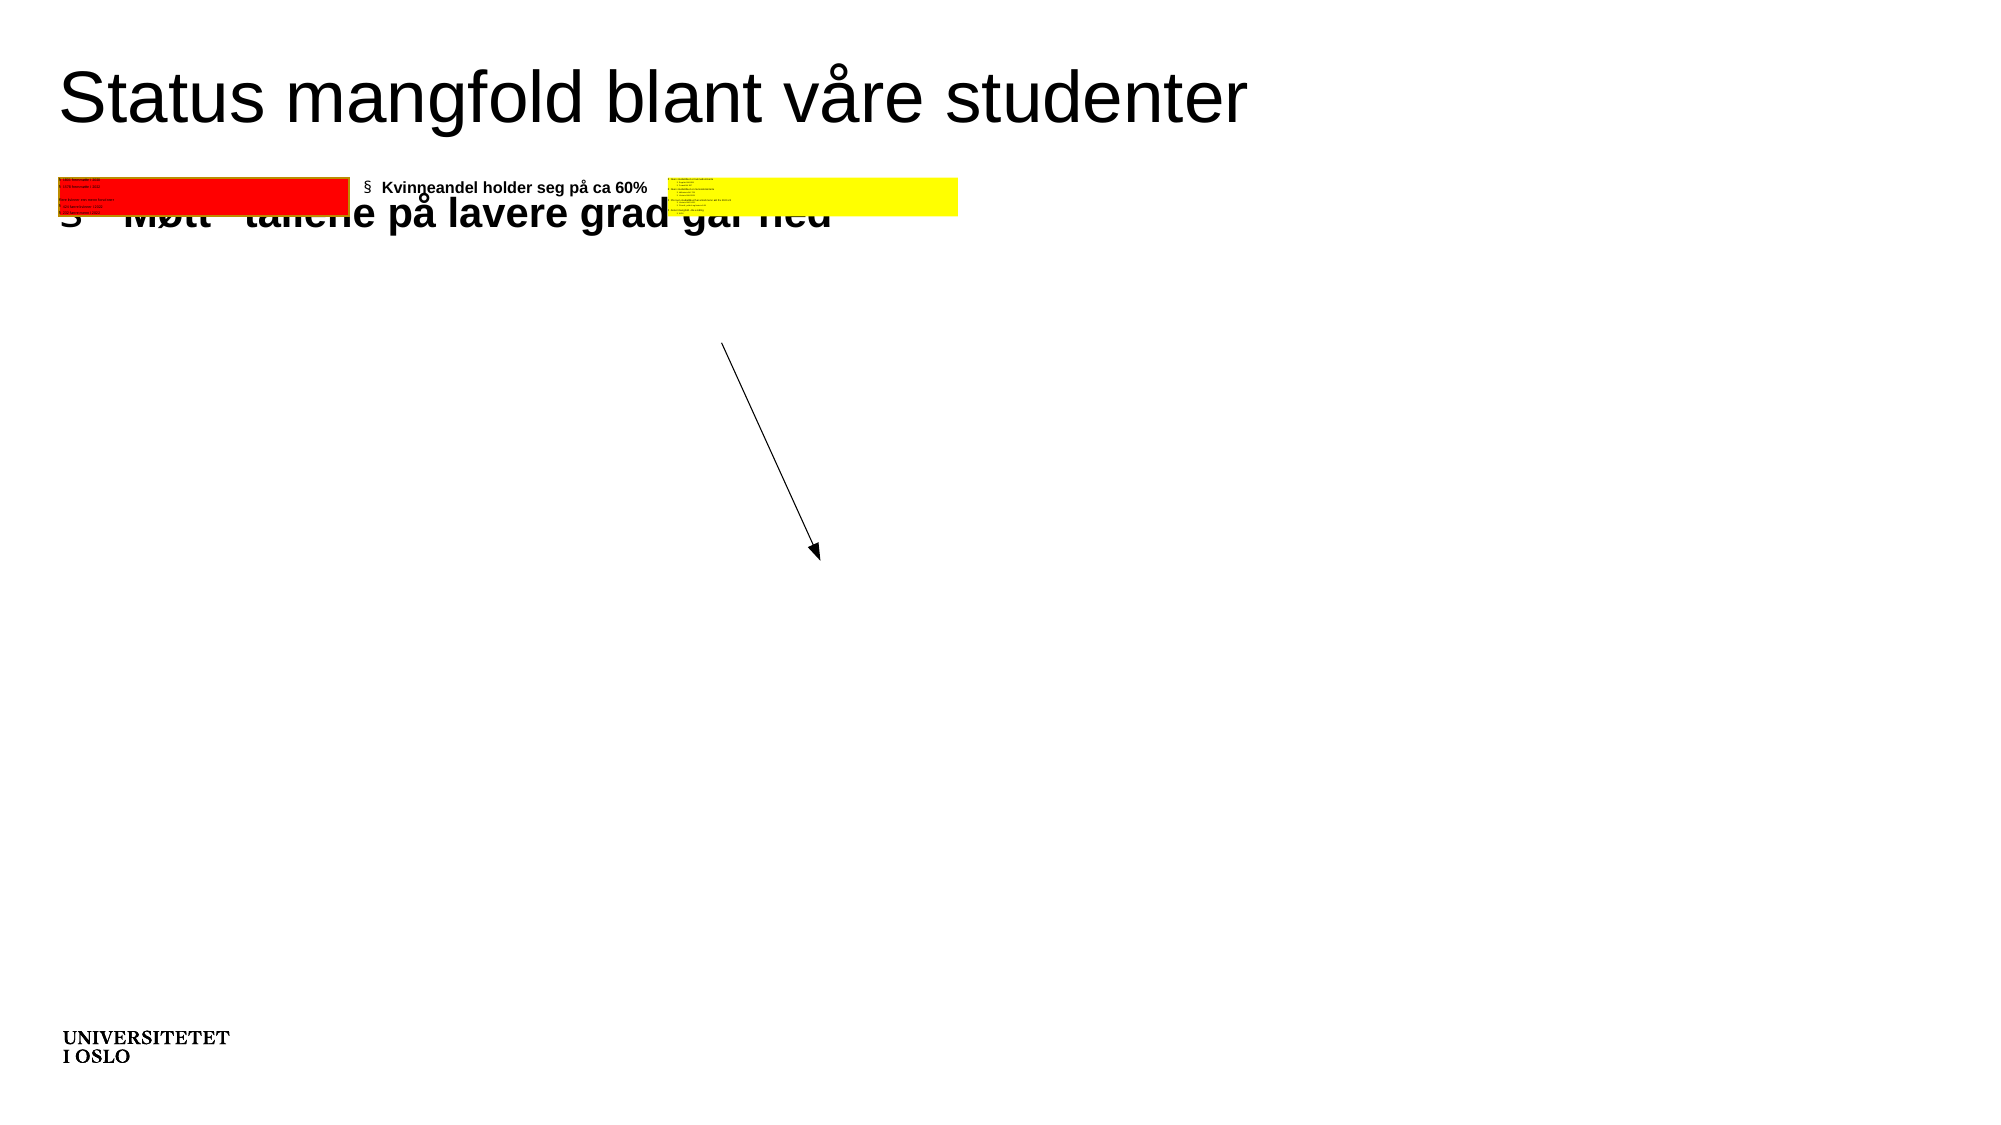

# Status mangfold blant våre studenter
“Møtt” tallene på lavere grad går ned
1801 fremmøtte i 2020
1578 fremmøtte i 2022
Flere kvinner enn menn forsvinner
424 færre kvinner i 2022
232 færre menn i 2022
Kvinneandel holder seg på ca 60%
Noen studietilbud er kvinnedominerte
Engelsk BA 69/31
Fransk BA 20/7
Noen studietilbud er mannsdominterte
Idéhistorie BA 7/20
Historie BA 45/121
På noen studietilbud har antall menn økt fra 2020-22
Historie BA 91-121
Filosofi, politick og historie 8-19
Annet mangfold –lite endring
IKOS